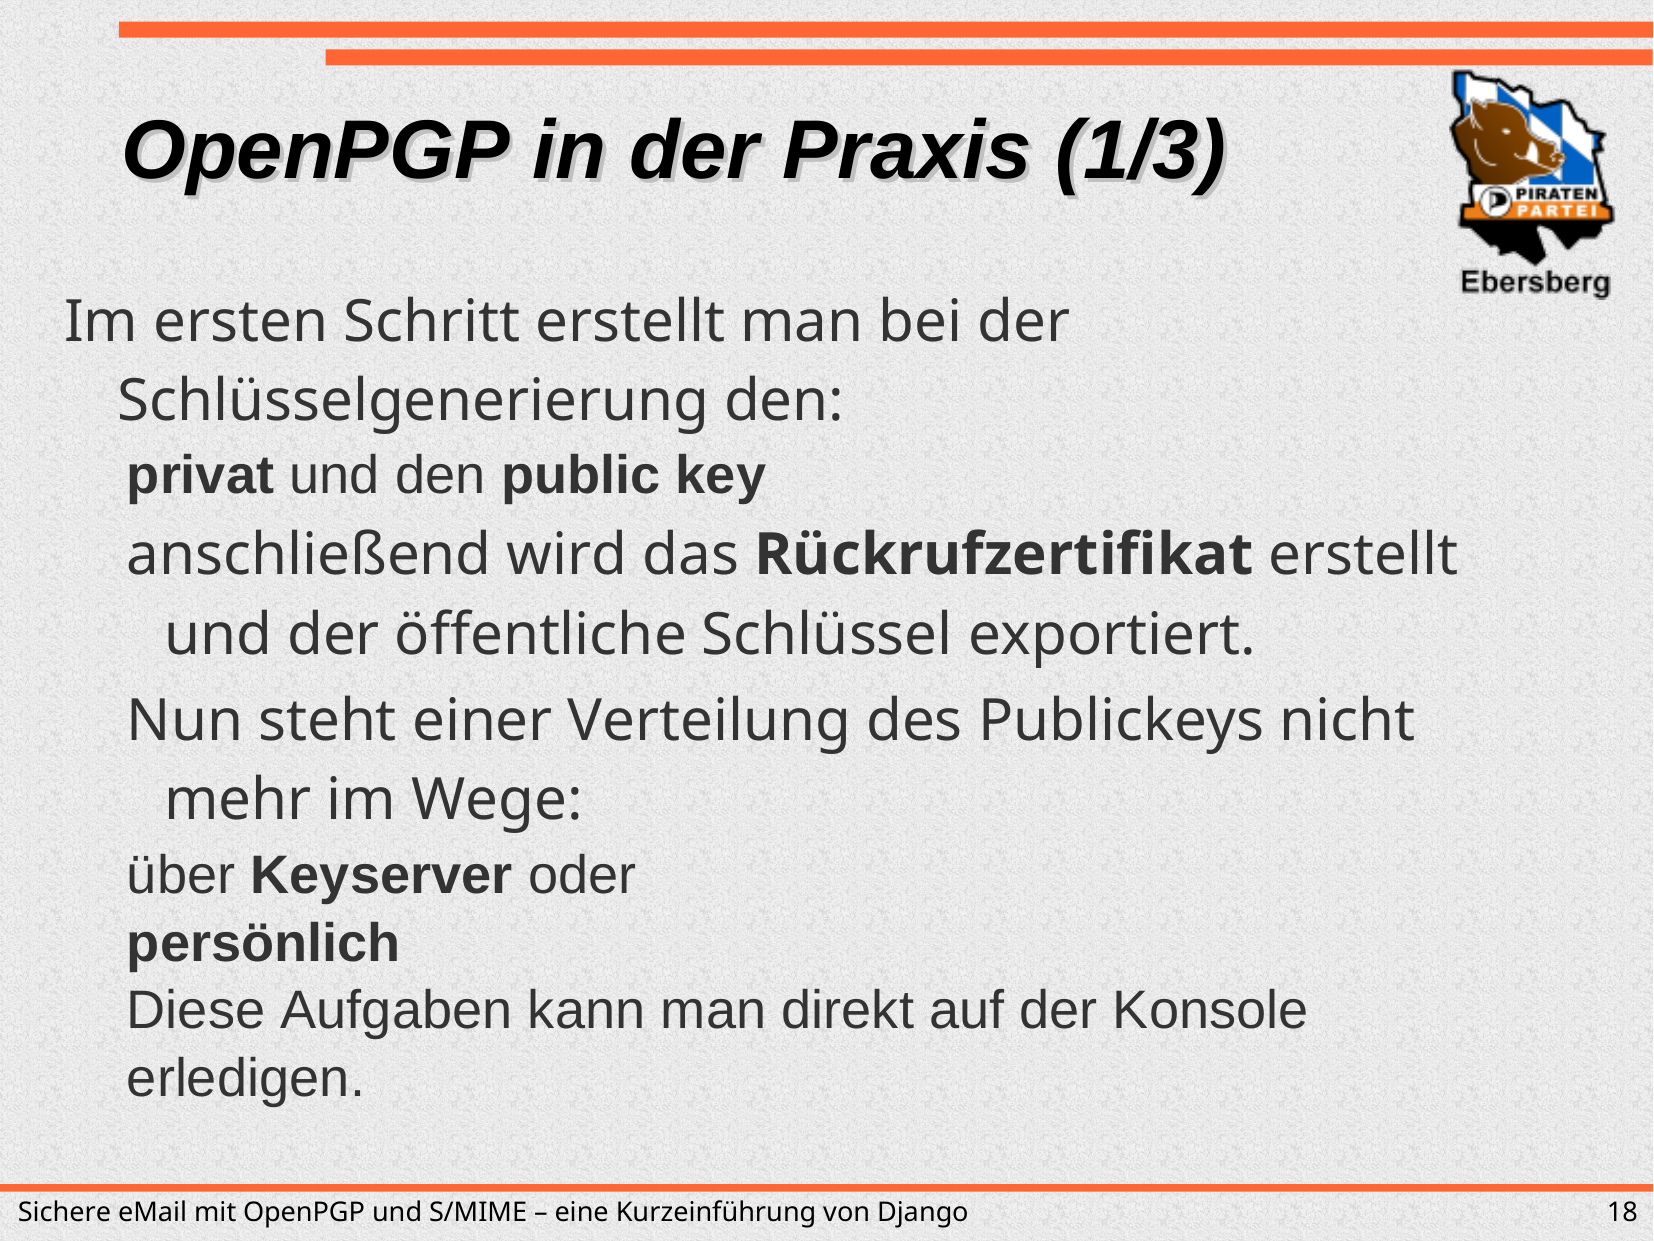

# OpenPGP in der Praxis (1/3)
Im ersten Schritt erstellt man bei der Schlüsselgenerierung den:
privat und den public key
anschließend wird das Rückrufzertifikat erstellt und der öffentliche Schlüssel exportiert.
Nun steht einer Verteilung des Publickeys nicht mehr im Wege:
über Keyserver oder
persönlich
Diese Aufgaben kann man direkt auf der Konsole
erledigen.